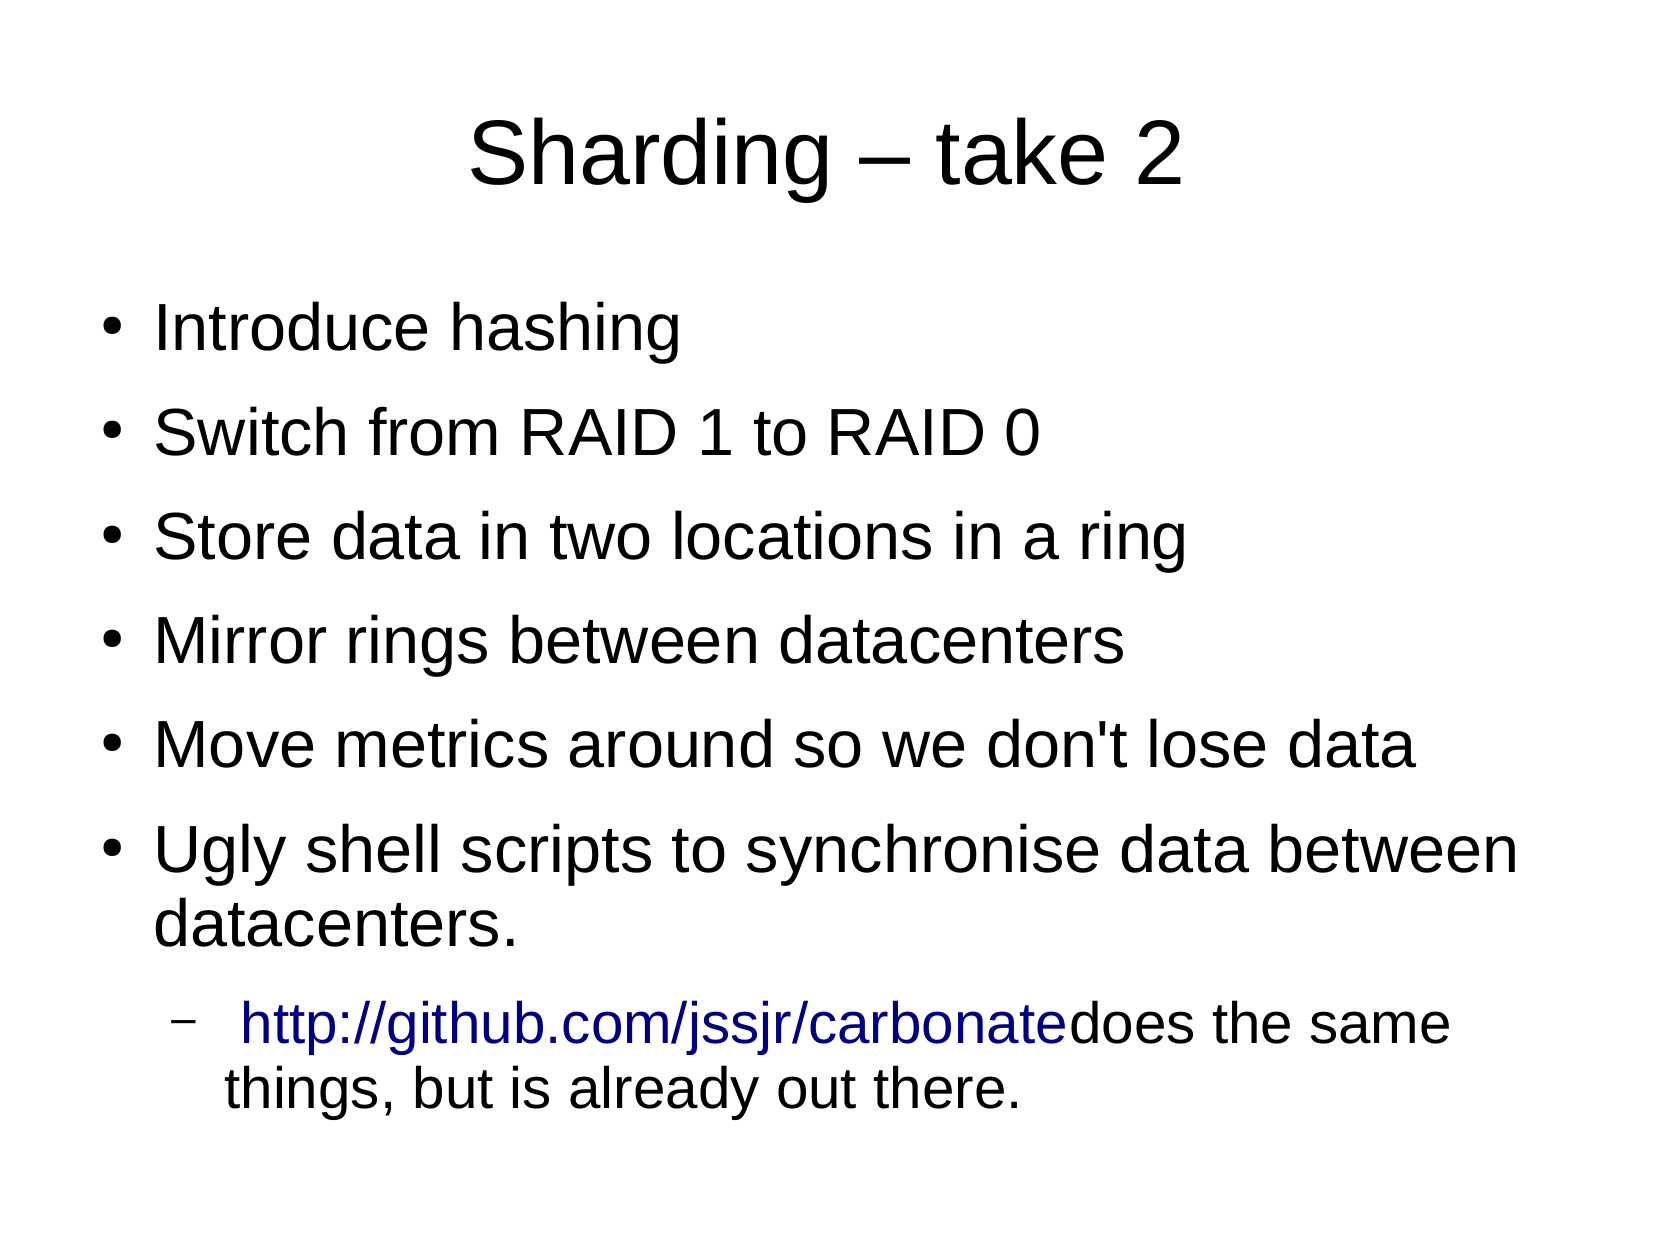

# Sharding – take 2
Introduce hashing
Switch from RAID 1 to RAID 0
Store data in two locations in a ring
Mirror rings between datacenters
Move metrics around so we don't lose data
Ugly shell scripts to synchronise data between datacenters.
 http://github.com/jssjr/carbonatedoes the same things, but is already out there.